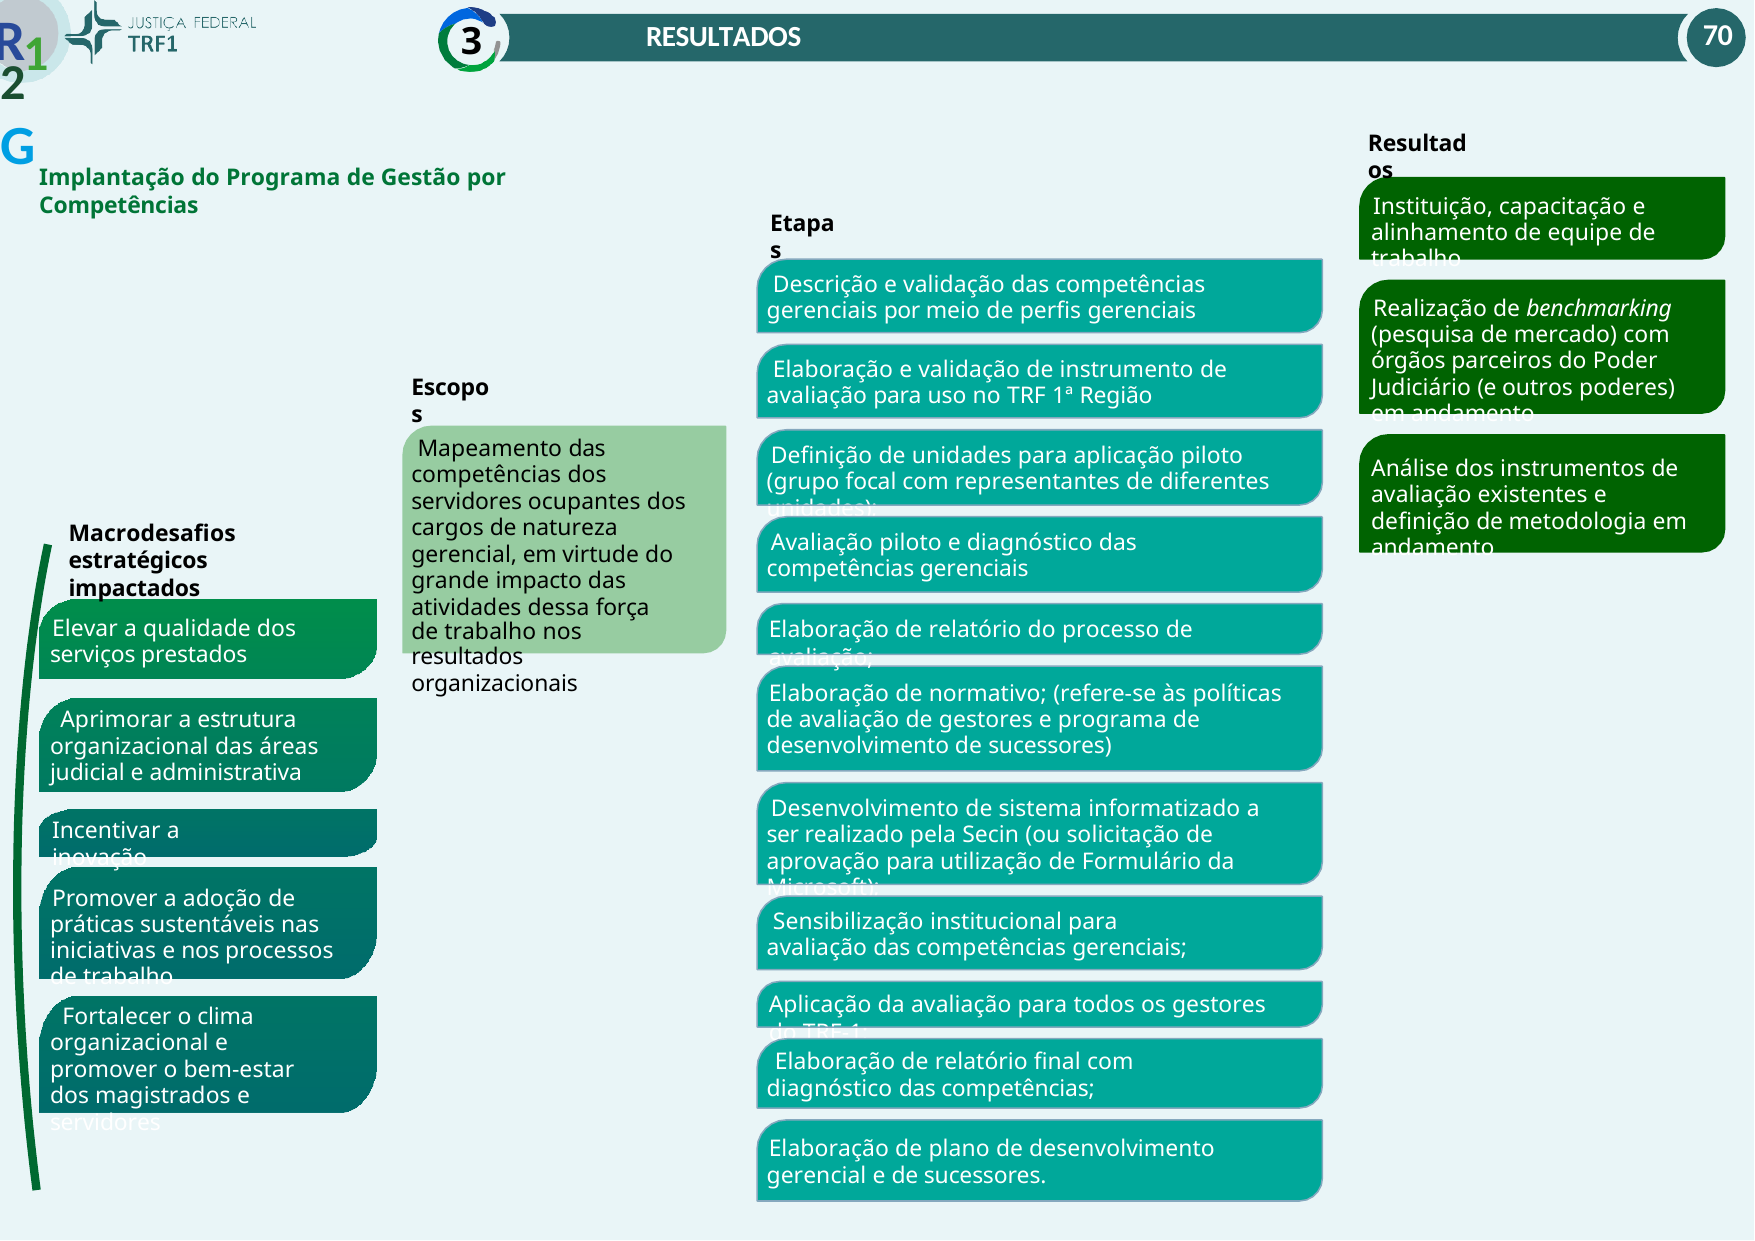

R
2G
70
3
RESULTADOS
1
Resultados
Implantação do Programa de Gestão por Competências
Instituição, capacitação e alinhamento de equipe de trabalho
Etapas
Descrição e validação das competências gerenciais por meio de perfis gerenciais
Realização de benchmarking (pesquisa de mercado) com órgãos parceiros do Poder Judiciário (e outros poderes) em andamento
Elaboração e validação de instrumento de avaliação para uso no TRF 1ª Região
Escopos
Mapeamento das competências dos servidores ocupantes dos cargos de natureza gerencial, em virtude do grande impacto das atividades dessa força
de trabalho nos resultados
organizacionais
Definição de unidades para aplicação piloto (grupo focal com representantes de diferentes unidades);
Análise dos instrumentos de avaliação existentes e definição de metodologia em andamento
Macrodesafios estratégicos impactados
Avaliação piloto e diagnóstico das competências gerenciais
Elevar a qualidade dos serviços prestados
Elaboração de relatório do processo de avaliação;
Elaboração de normativo; (refere-se às políticas de avaliação de gestores e programa de desenvolvimento de sucessores)
Aprimorar a estrutura organizacional das áreas judicial e administrativa
Desenvolvimento de sistema informatizado a ser realizado pela Secin (ou solicitação de aprovação para utilização de Formulário da Microsoft);
Incentivar a inovação
Promover a adoção de práticas sustentáveis nas iniciativas e nos processos de trabalho
Sensibilização institucional para avaliação das competências gerenciais;
Aplicação da avaliação para todos os gestores do TRF-1;
Fortalecer o clima organizacional e promover o bem-estar dos magistrados e servidores
Elaboração de relatório final com diagnóstico das competências;
Elaboração de plano de desenvolvimento gerencial e de sucessores.